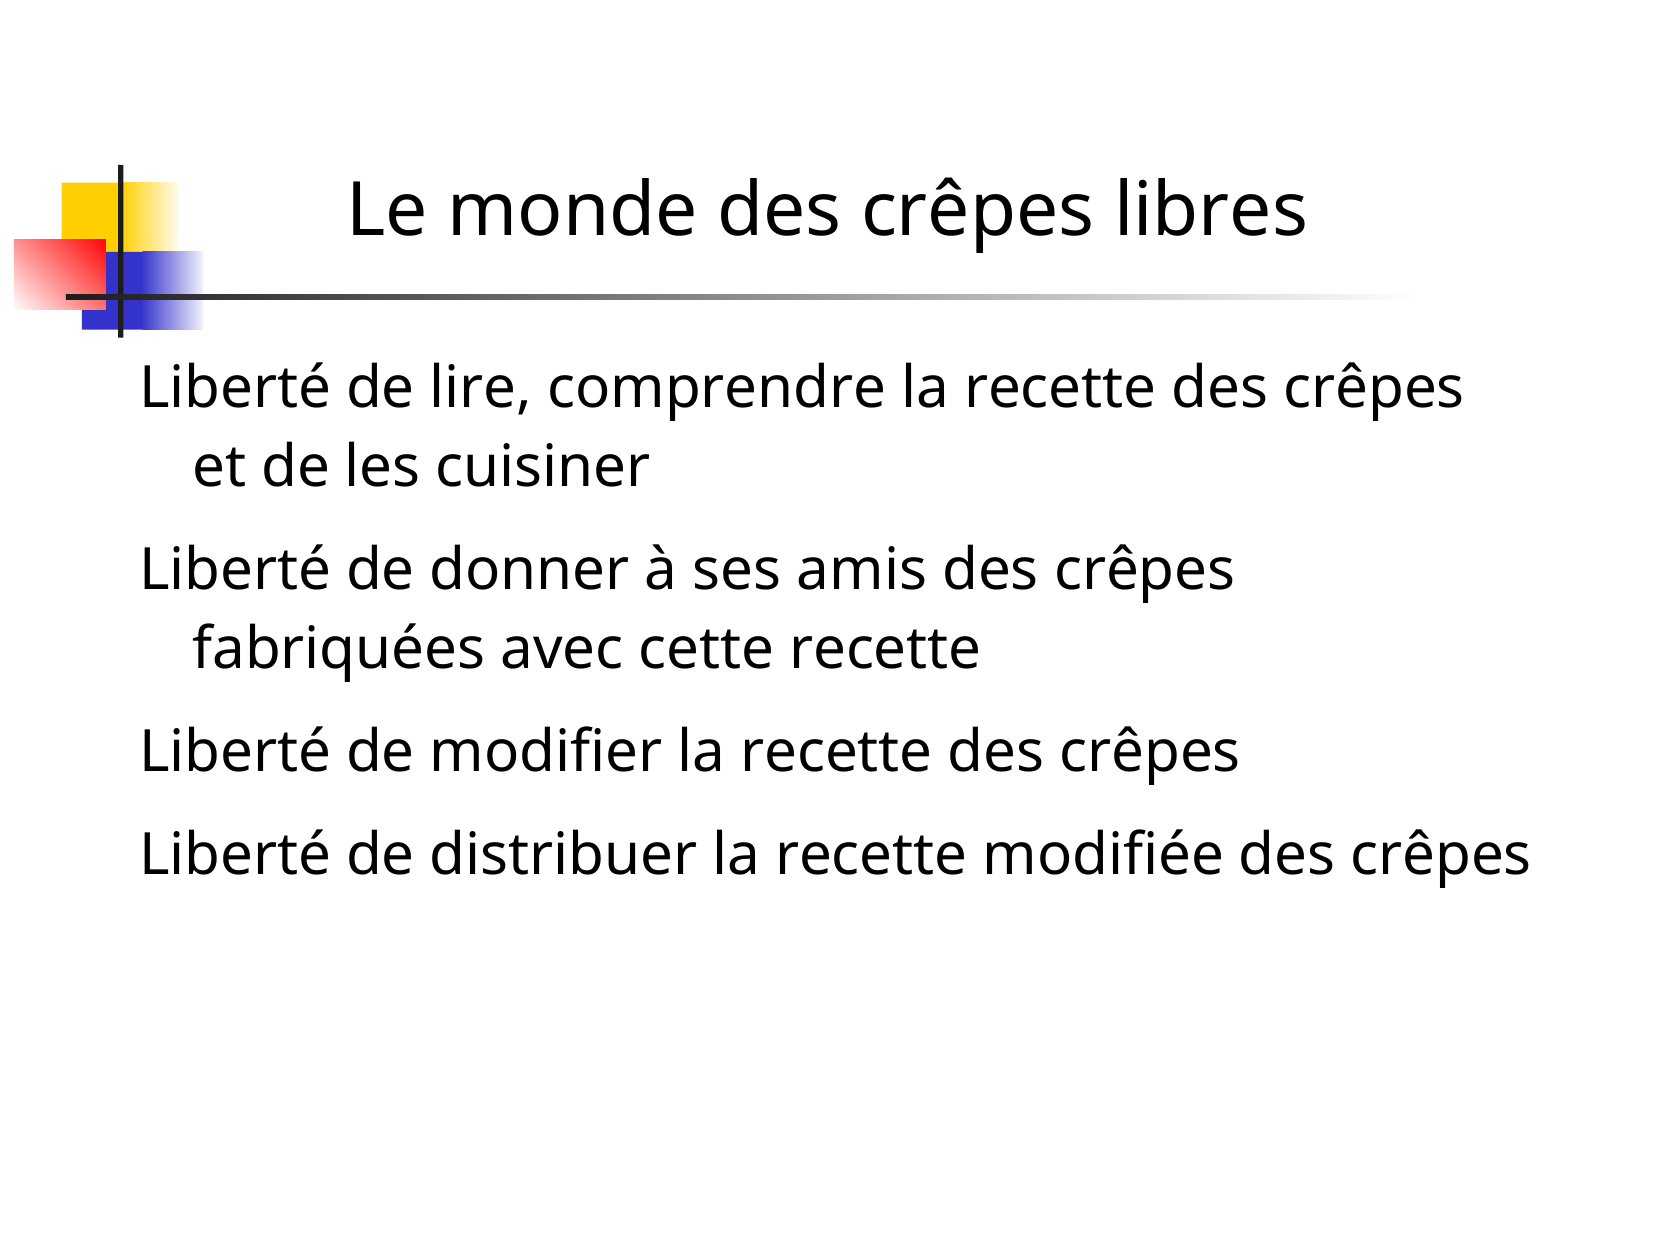

# Le monde des crêpes libres
Liberté de lire, comprendre la recette des crêpes et de les cuisiner
Liberté de donner à ses amis des crêpes fabriquées avec cette recette
Liberté de modifier la recette des crêpes
Liberté de distribuer la recette modifiée des crêpes